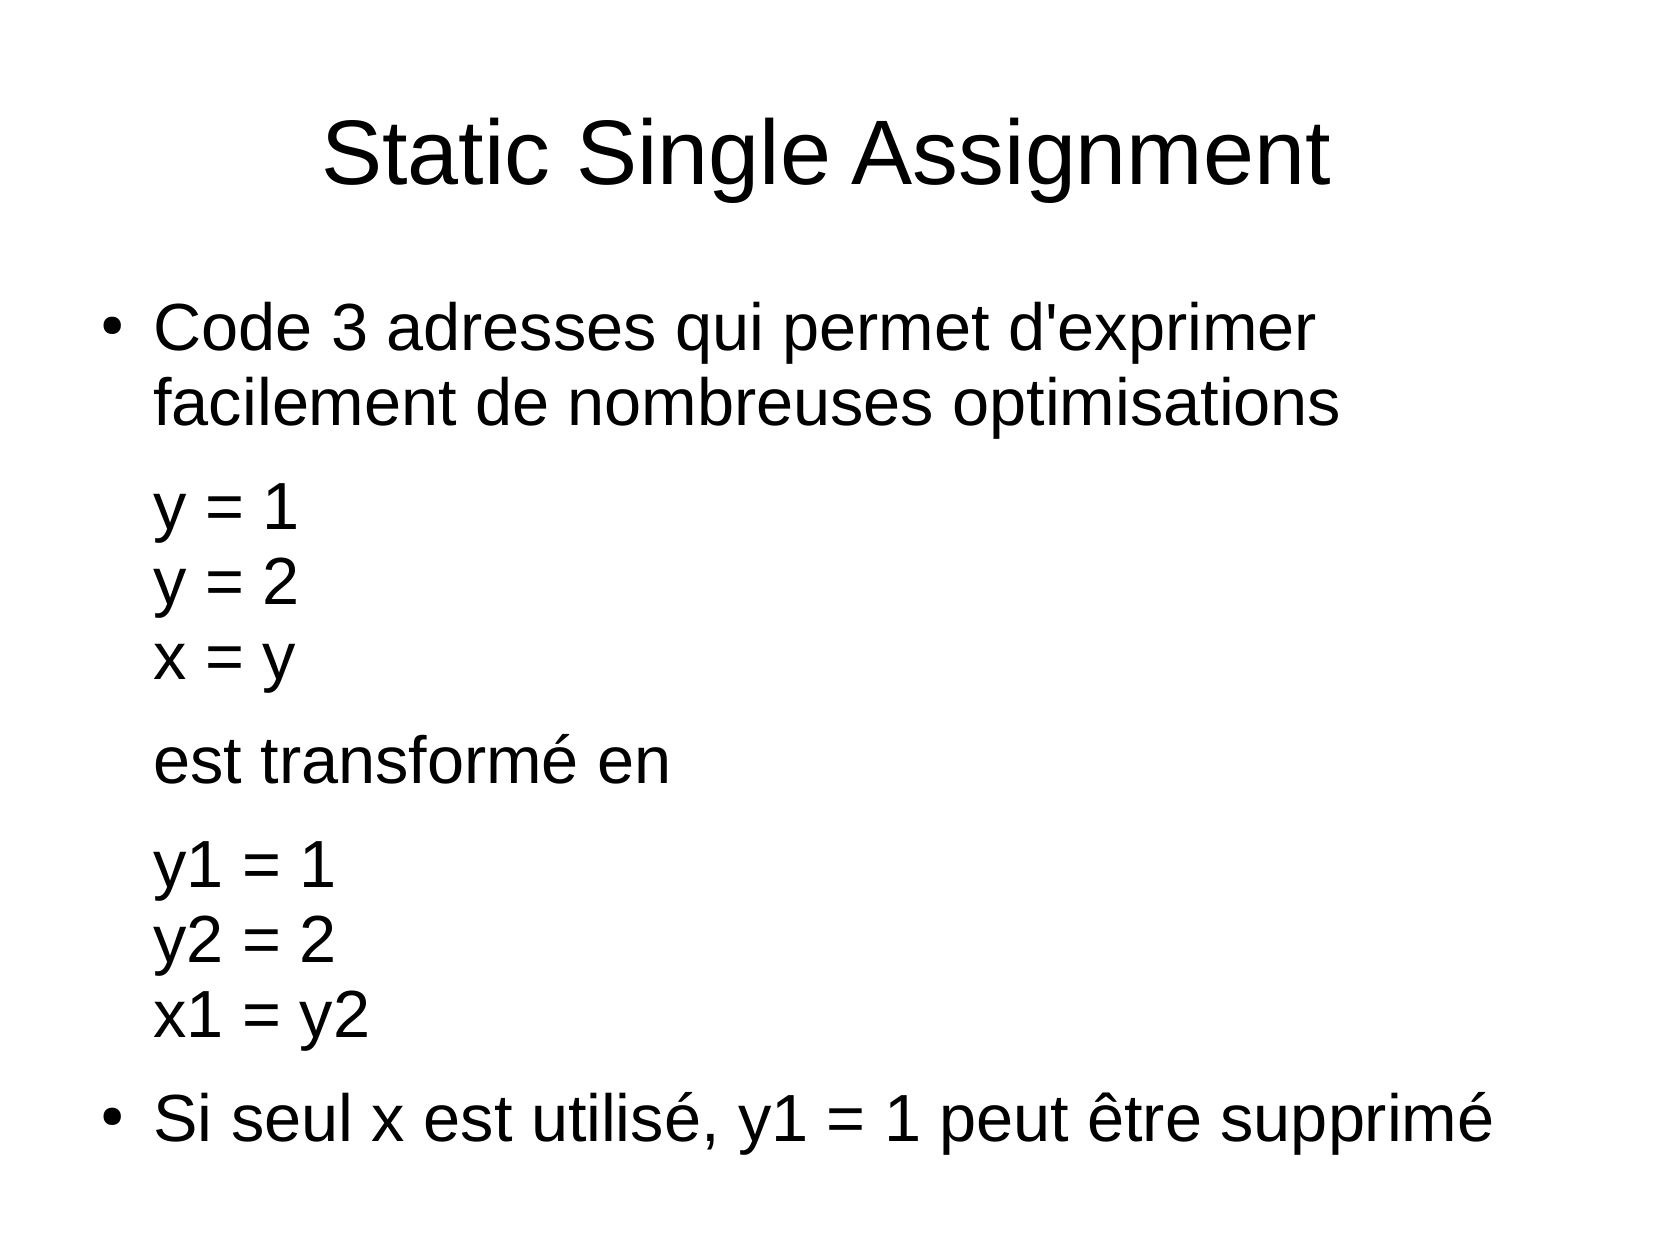

# Static Single Assignment
Code 3 adresses qui permet d'exprimer facilement de nombreuses optimisations
y = 1
y = 2
x = y
est transformé en
y1 = 1
y2 = 2
x1 = y2
Si seul x est utilisé, y1 = 1 peut être supprimé